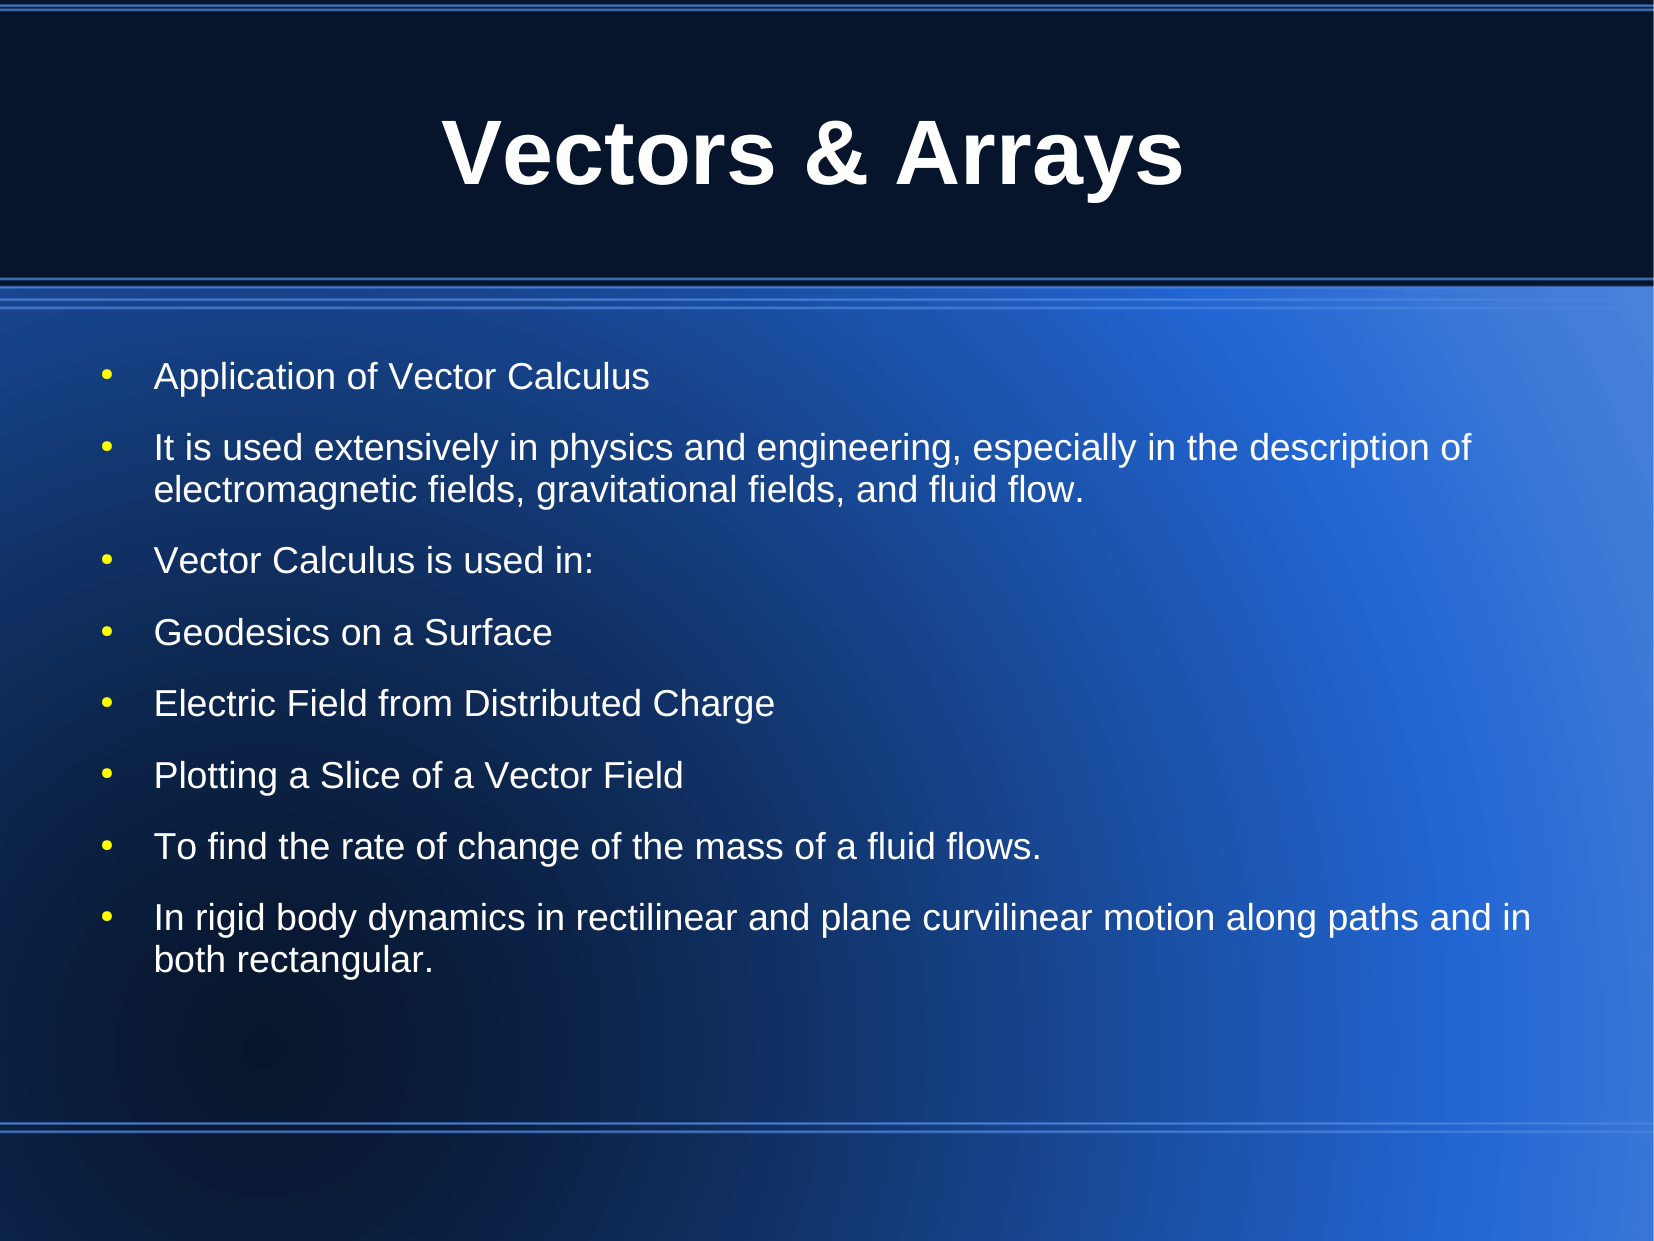

# Vectors & Arrays
Application of Vector Calculus
It is used extensively in physics and engineering, especially in the description of electromagnetic fields, gravitational fields, and fluid flow.
Vector Calculus is used in:
Geodesics on a Surface
Electric Field from Distributed Charge
Plotting a Slice of a Vector Field
To find the rate of change of the mass of a fluid flows.
In rigid body dynamics in rectilinear and plane curvilinear motion along paths and in both rectangular.